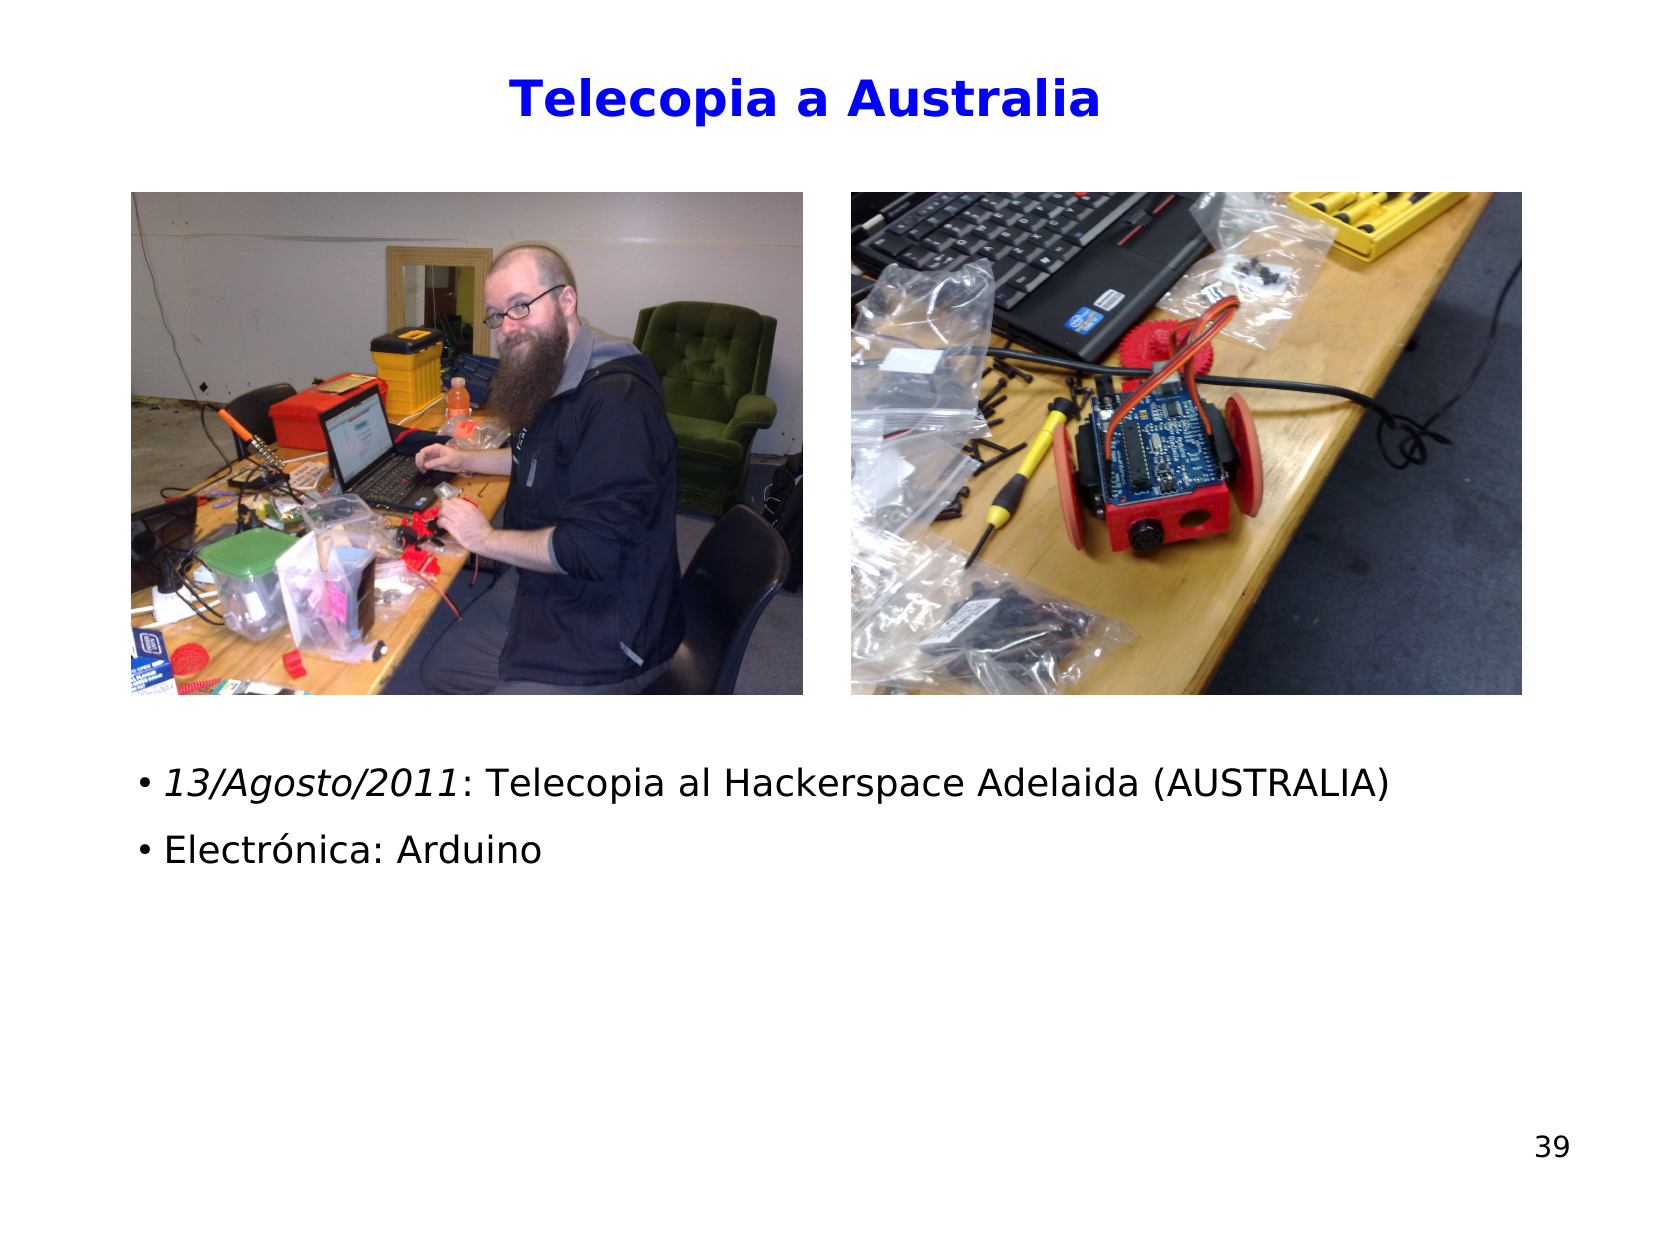

Telecopia a Australia
 13/Agosto/2011: Telecopia al Hackerspace Adelaida (AUSTRALIA)
 Electrónica: Arduino
39